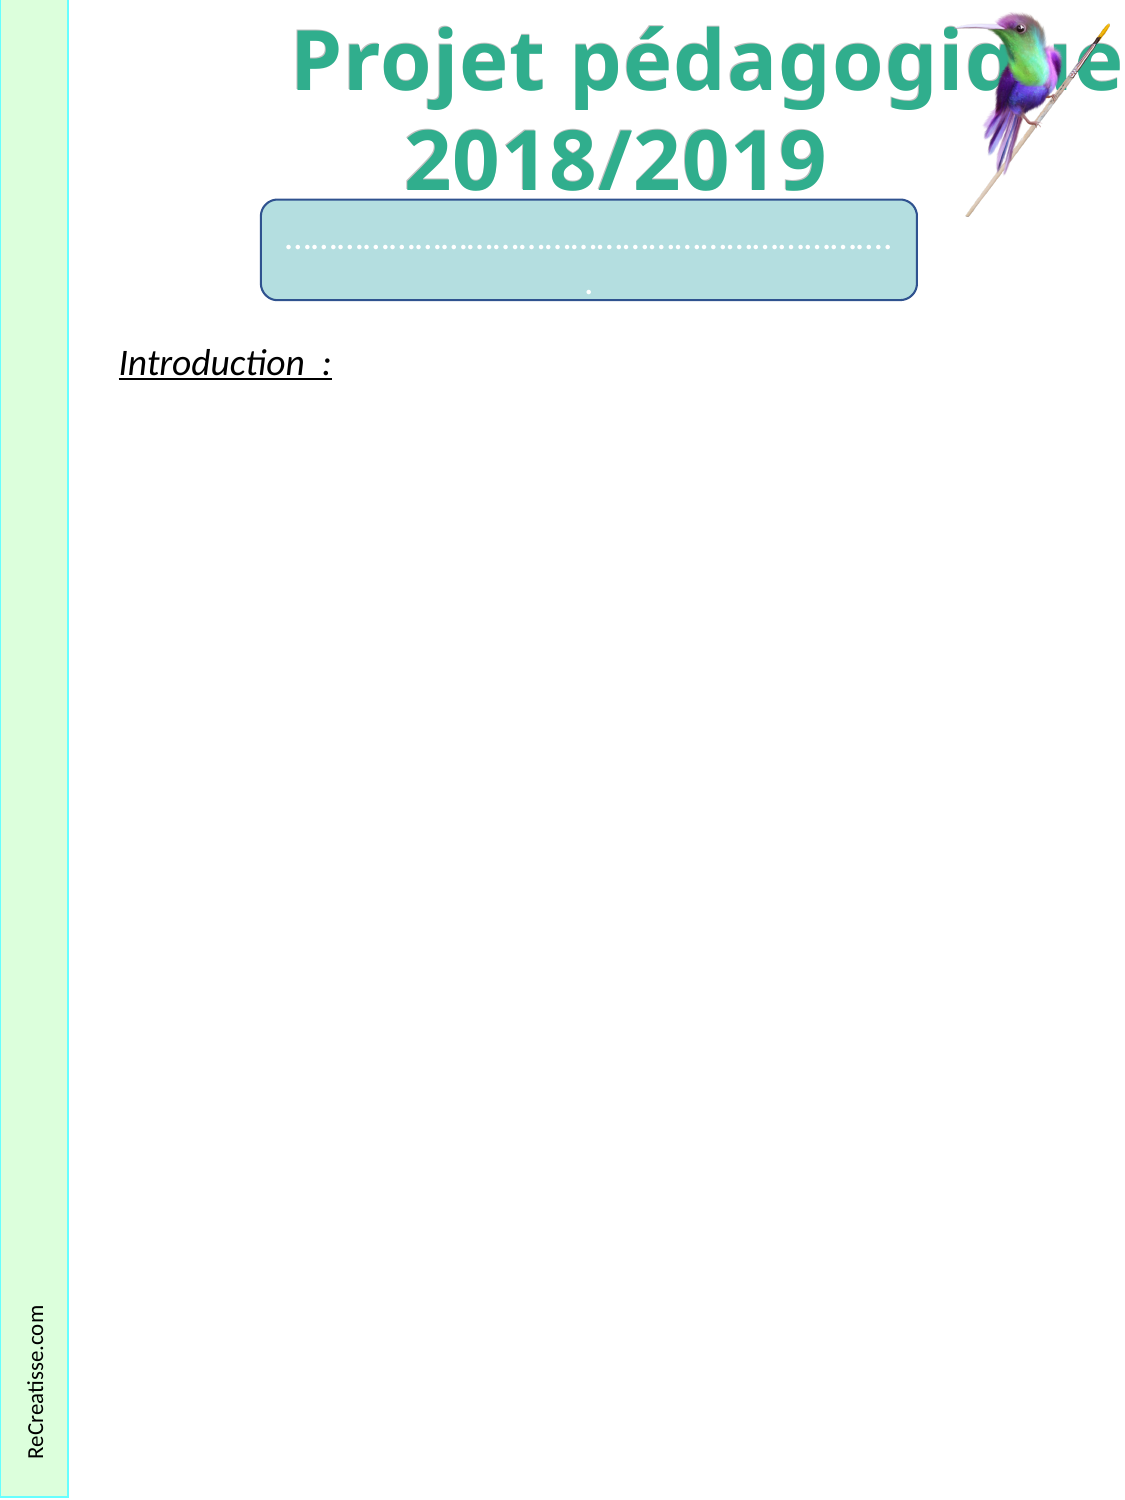

Projet pédagogique
 2018/2019
……………………………………………………………..
Introduction :
ReCreatisse.com